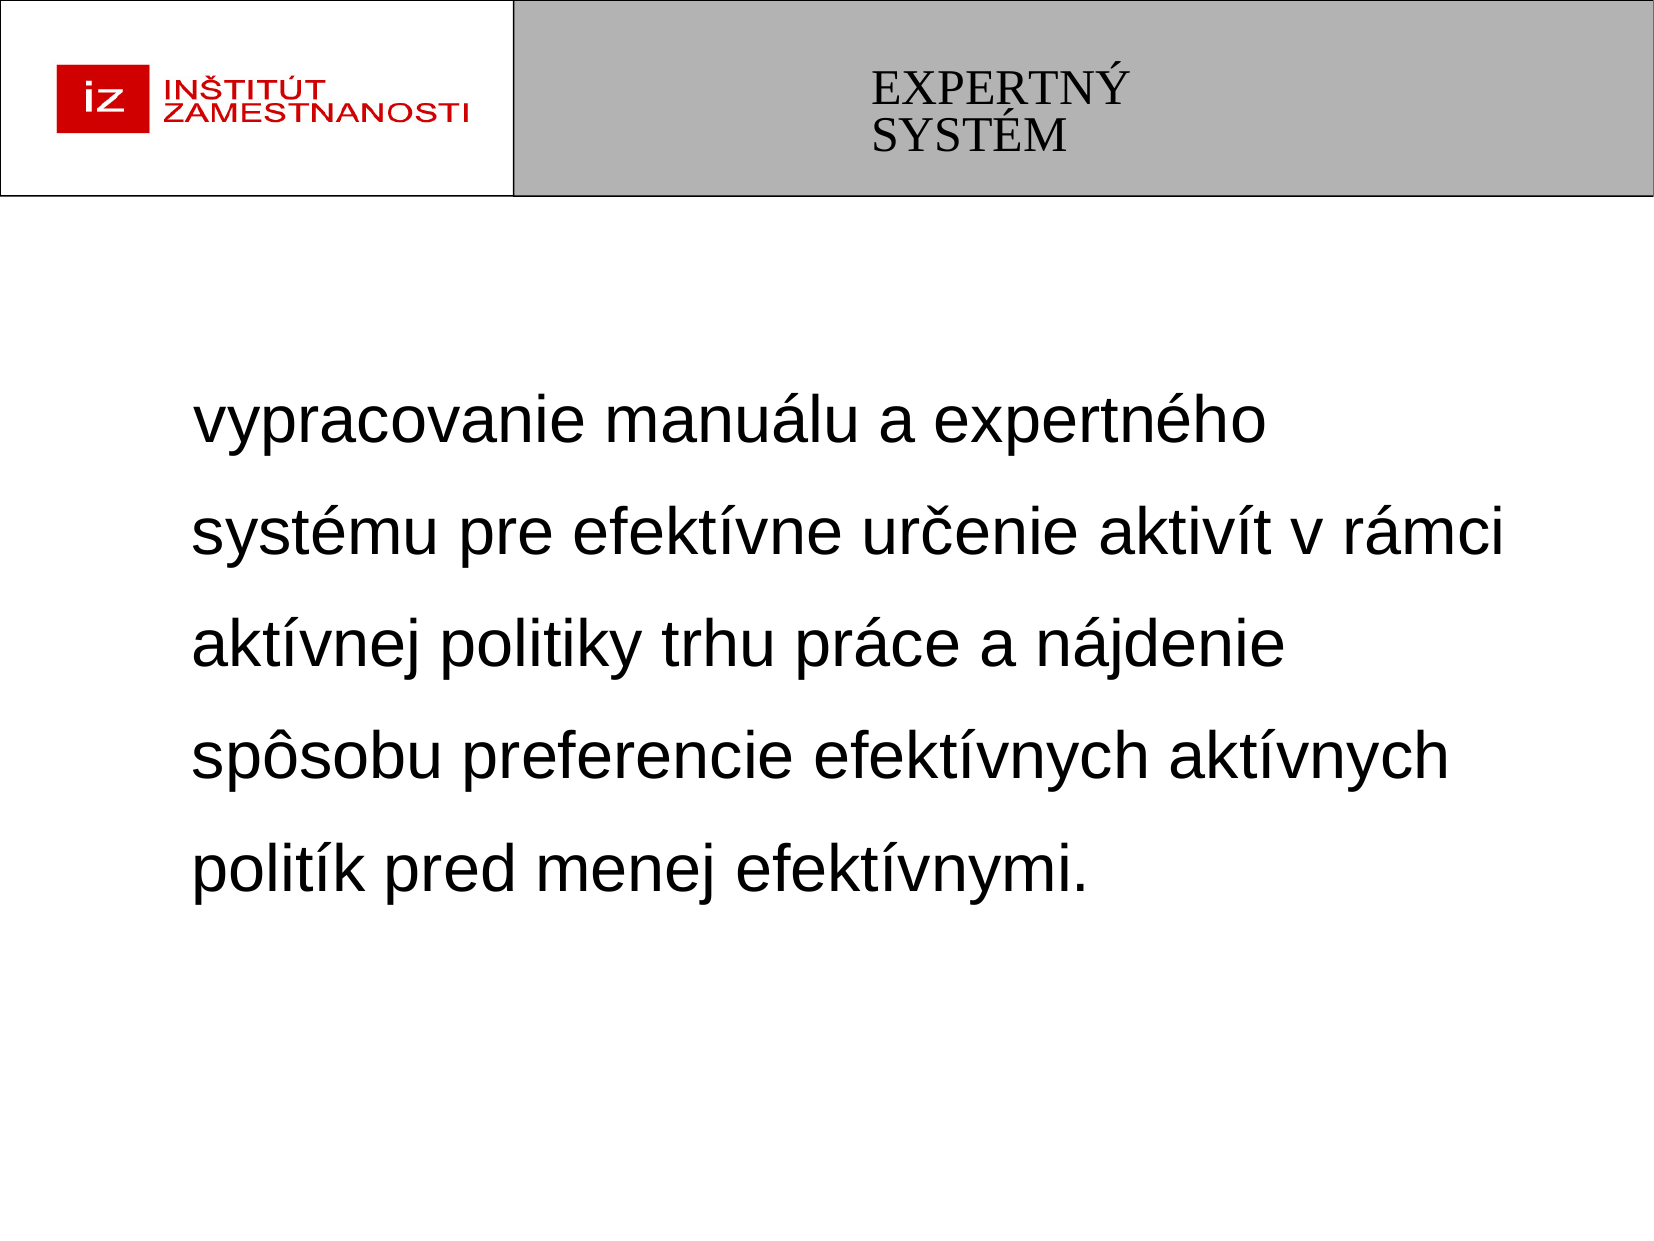

EXPERTNÝ SYSTÉM
# vypracovanie manuálu a expertného systému pre efektívne určenie aktivít v rámci aktívnej politiky trhu práce a nájdenie spôsobu preferencie efektívnych aktívnych politík pred menej efektívnymi.